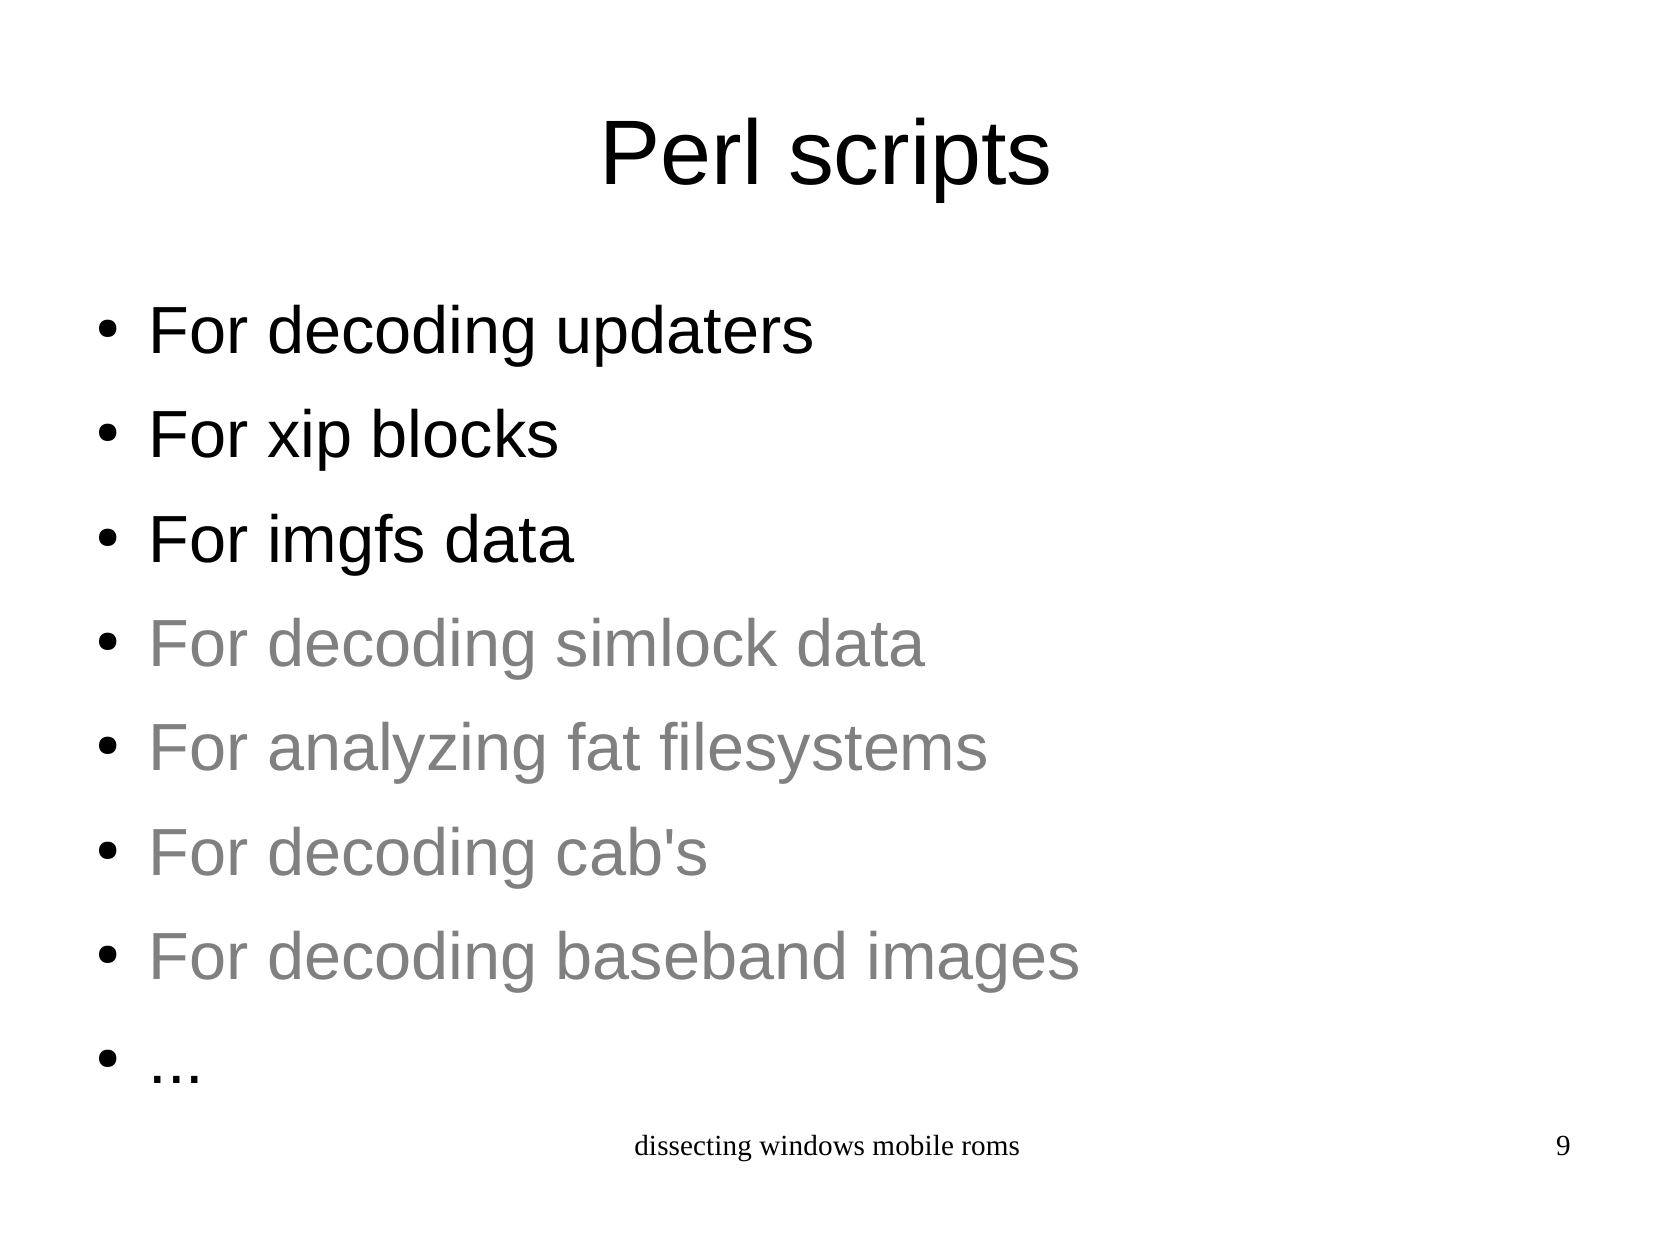

# Perl scripts
For decoding updaters
For xip blocks
For imgfs data
For decoding simlock data
For analyzing fat filesystems
For decoding cab's
For decoding baseband images
...
dissecting windows mobile roms
9